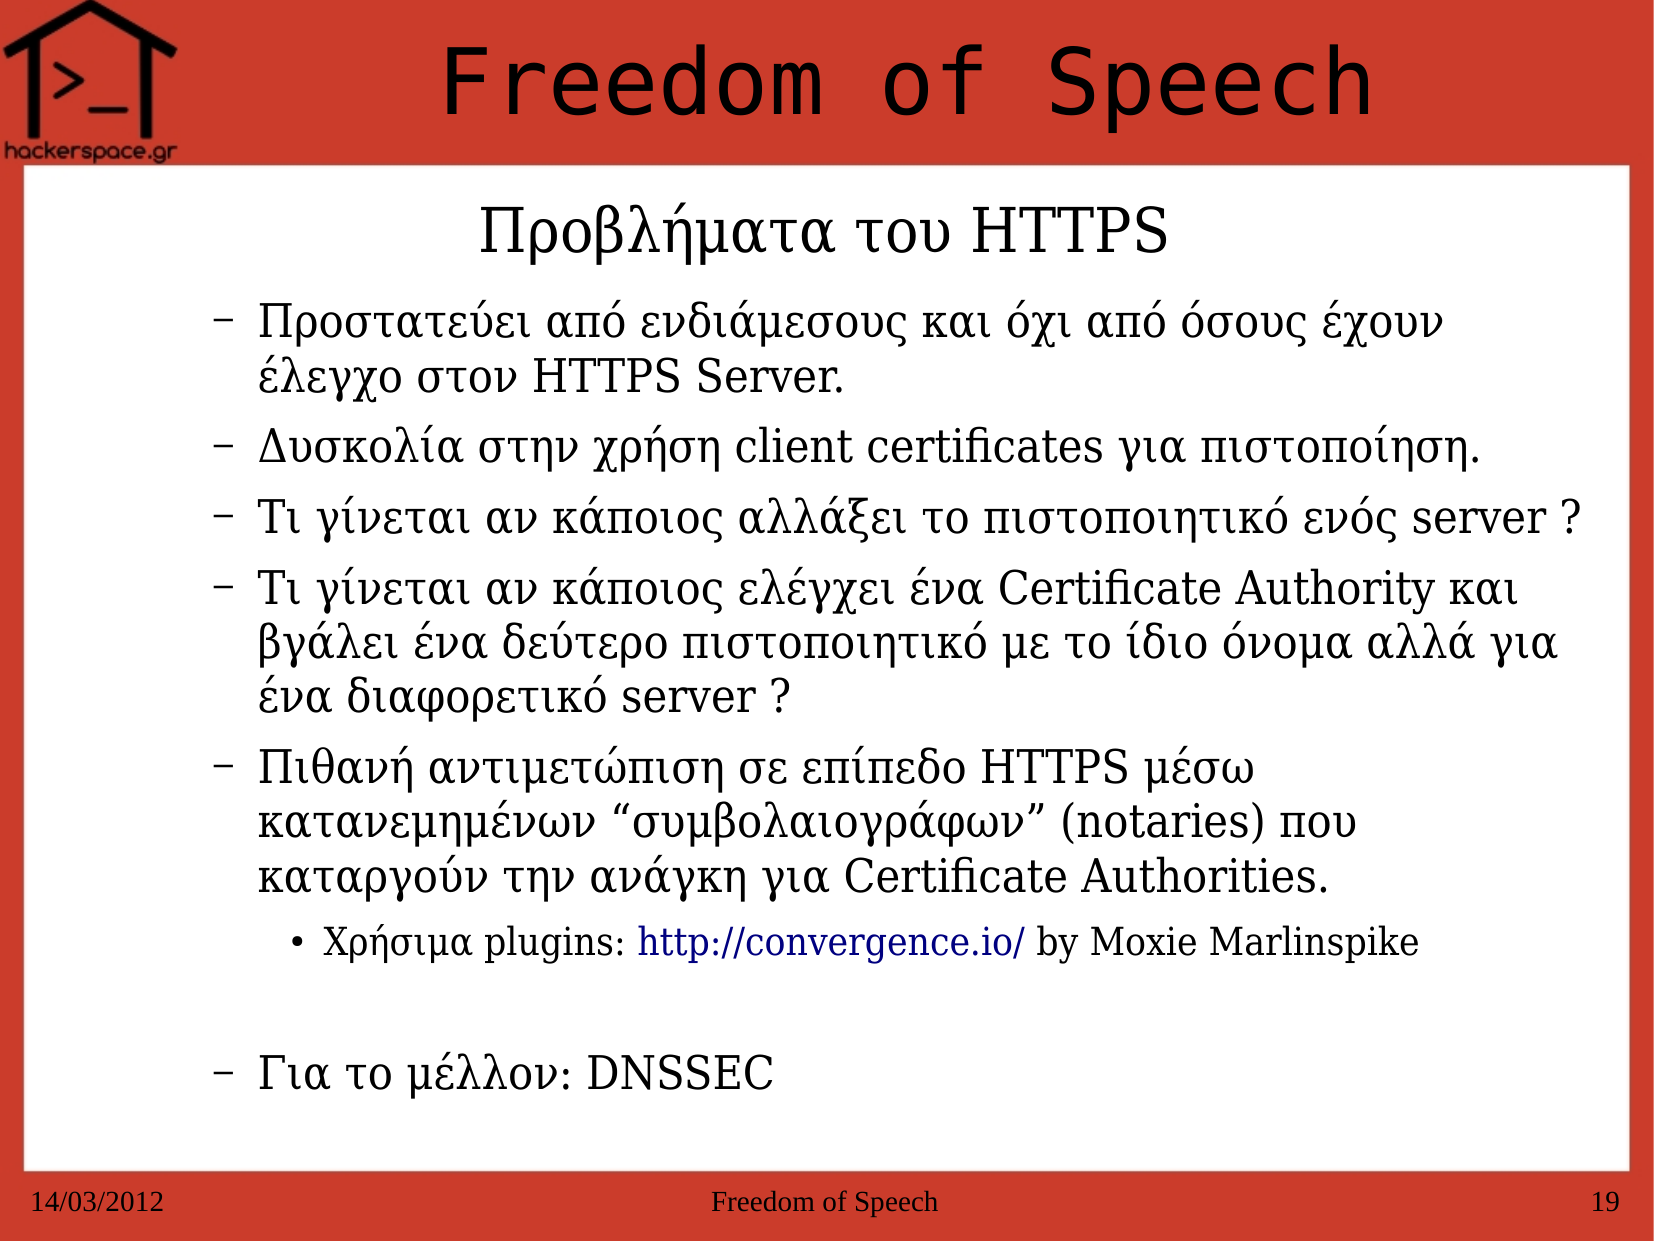

# Freedom of Speech
Προβλήματα του HTTPS
Προστατεύει από ενδιάμεσους και όχι από όσους έχουν έλεγχο στον HTTPS Server.
Δυσκολία στην χρήση client certificates για πιστοποίηση.
Τι γίνεται αν κάποιος αλλάξει το πιστοποιητικό ενός server ?
Τι γίνεται αν κάποιος ελέγχει ένα Certificate Authority και βγάλει ένα δεύτερο πιστοποιητικό με το ίδιο όνομα αλλά για ένα διαφορετικό server ?
Πιθανή αντιμετώπιση σε επίπεδο HTTPS μέσω κατανεμημένων “συμβολαιογράφων” (notaries) που καταργούν την ανάγκη για Certificate Authorities.
Χρήσιμα plugins: http://convergence.io/ by Moxie Marlinspike
Για το μέλλον: DNSSEC
14/03/2012
Freedom of Speech
19